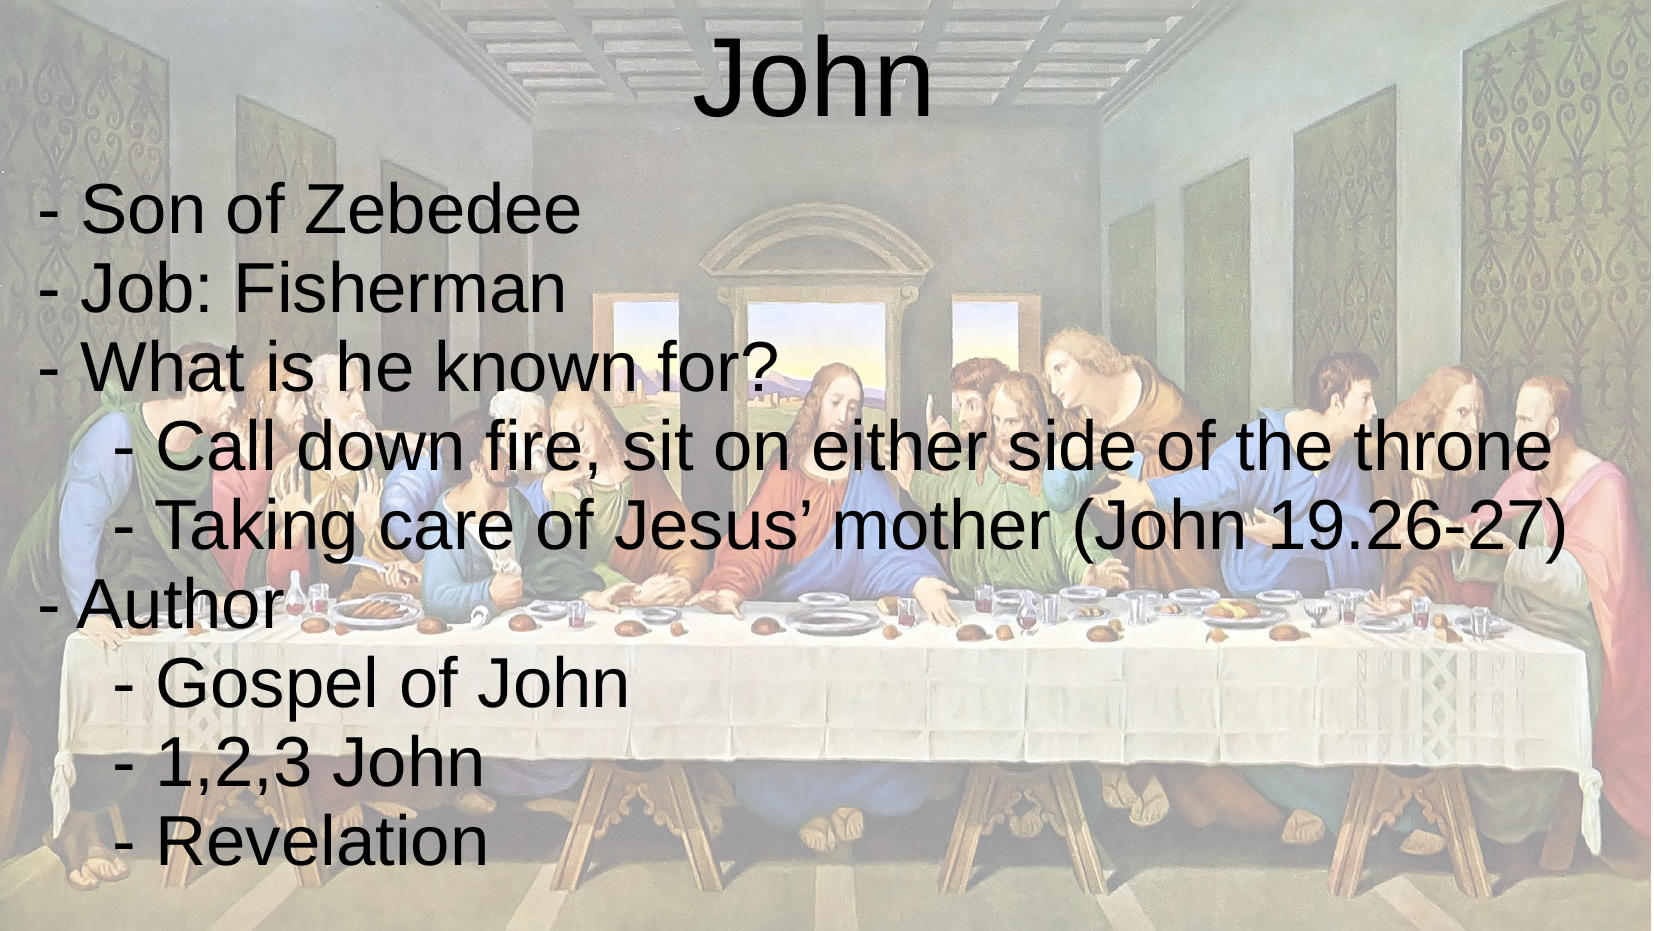

# John
- Son of Zebedee
- Job: Fisherman
- What is he known for?
	- Call down fire, sit on either side of the throne
	- Taking care of Jesus’ mother (John 19.26-27)
- Author
	- Gospel of John
	- 1,2,3 John
	- Revelation